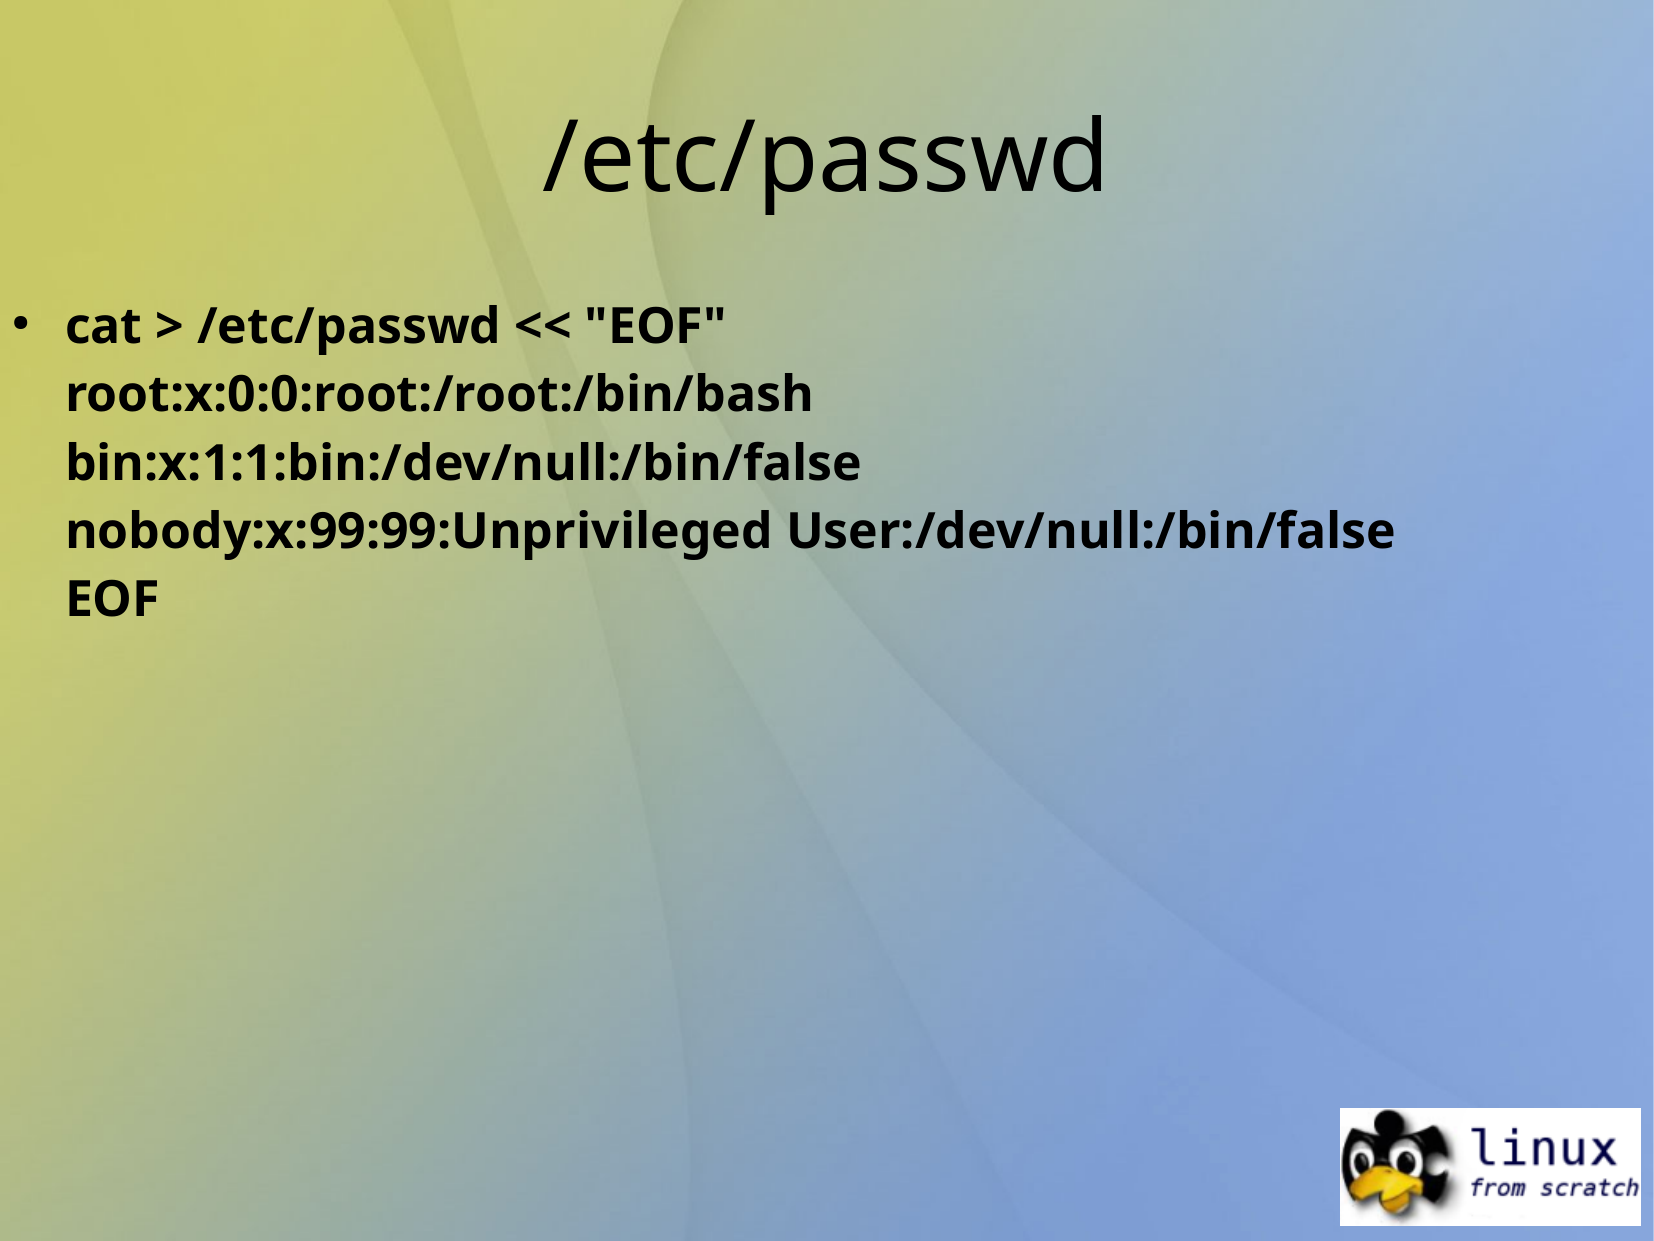

# /etc/passwd
cat > /etc/passwd << "EOF"
root:x:0:0:root:/root:/bin/bash
bin:x:1:1:bin:/dev/null:/bin/false
nobody:x:99:99:Unprivileged User:/dev/null:/bin/false
EOF